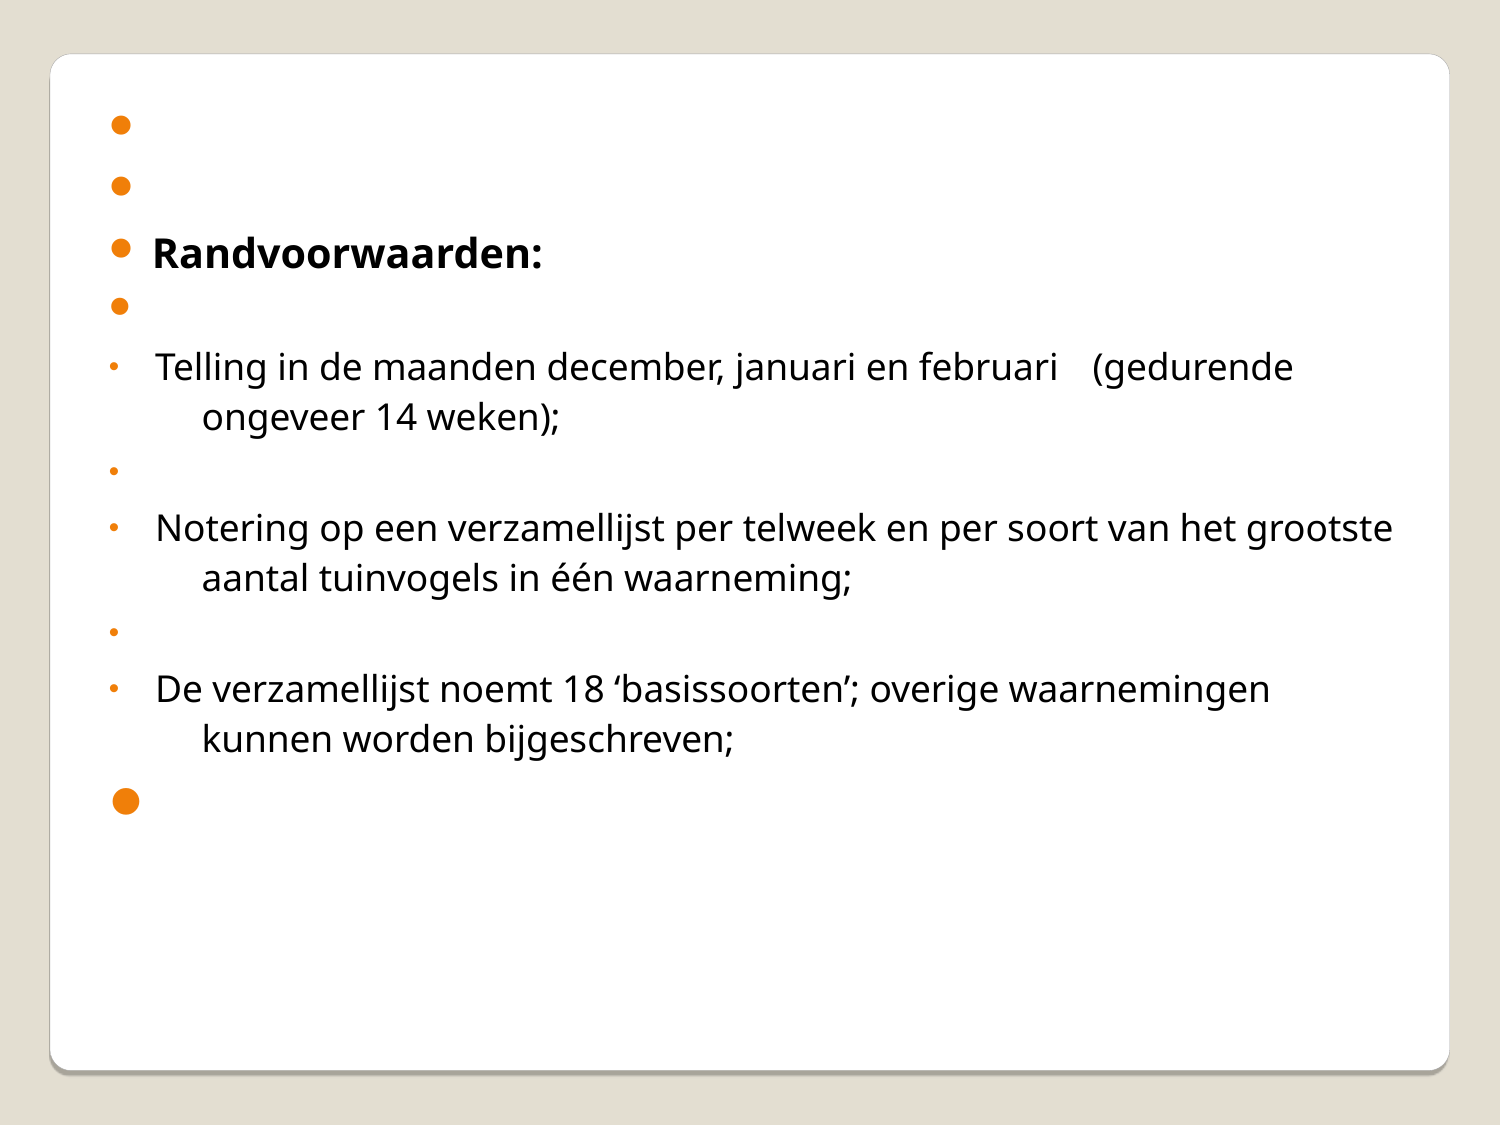

# Randvoorwaarden:
Telling in de maanden december, januari en februari 	(gedurende ongeveer 14 weken);
Notering op een verzamellijst per telweek en per soort van het grootste aantal tuinvogels in één waarneming;
De verzamellijst noemt 18 ‘basissoorten’; overige waarnemingen kunnen worden bijgeschreven;